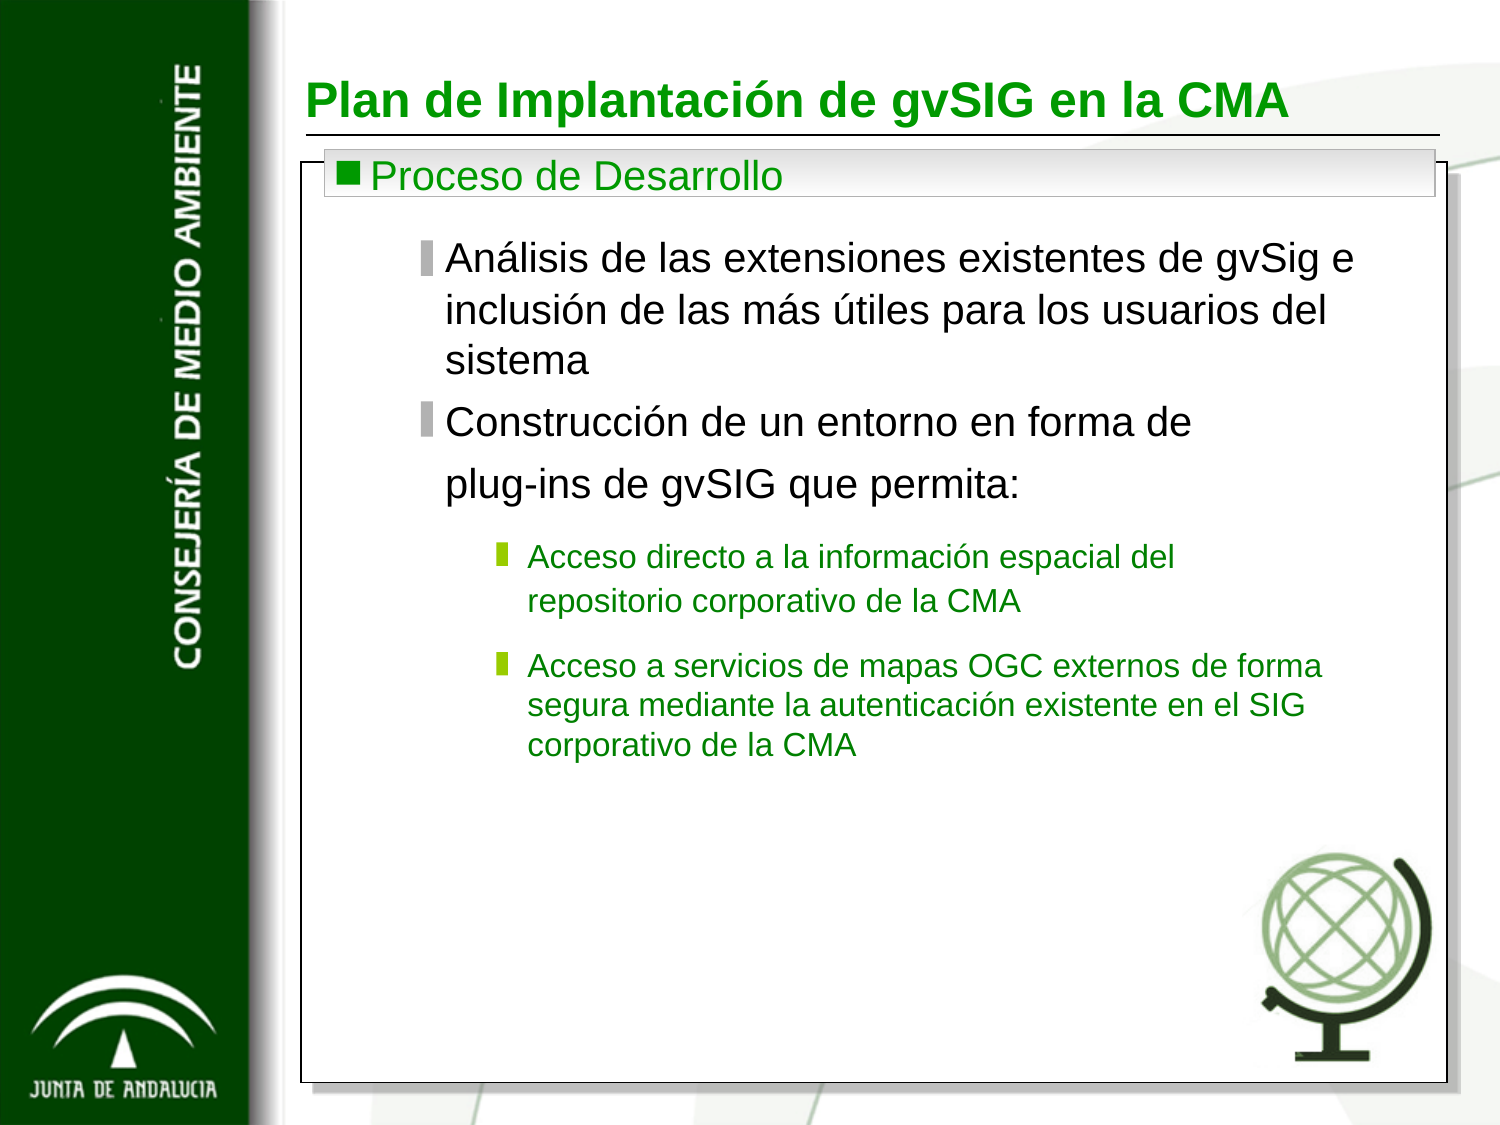

Plan de Implantación de gvSIG en la CMA
Proceso de Desarrollo
	Análisis de las extensiones existentes de gvSig e inclusión de las más útiles para los usuarios del sistema
	Construcción de un entorno en forma de
	plug-ins de gvSIG que permita:
	Acceso directo a la información espacial del 	repositorio corporativo de la CMA
	Acceso a servicios de mapas OGC externos	 de forma segura mediante la autenticación existente en el SIG corporativo de la CMA